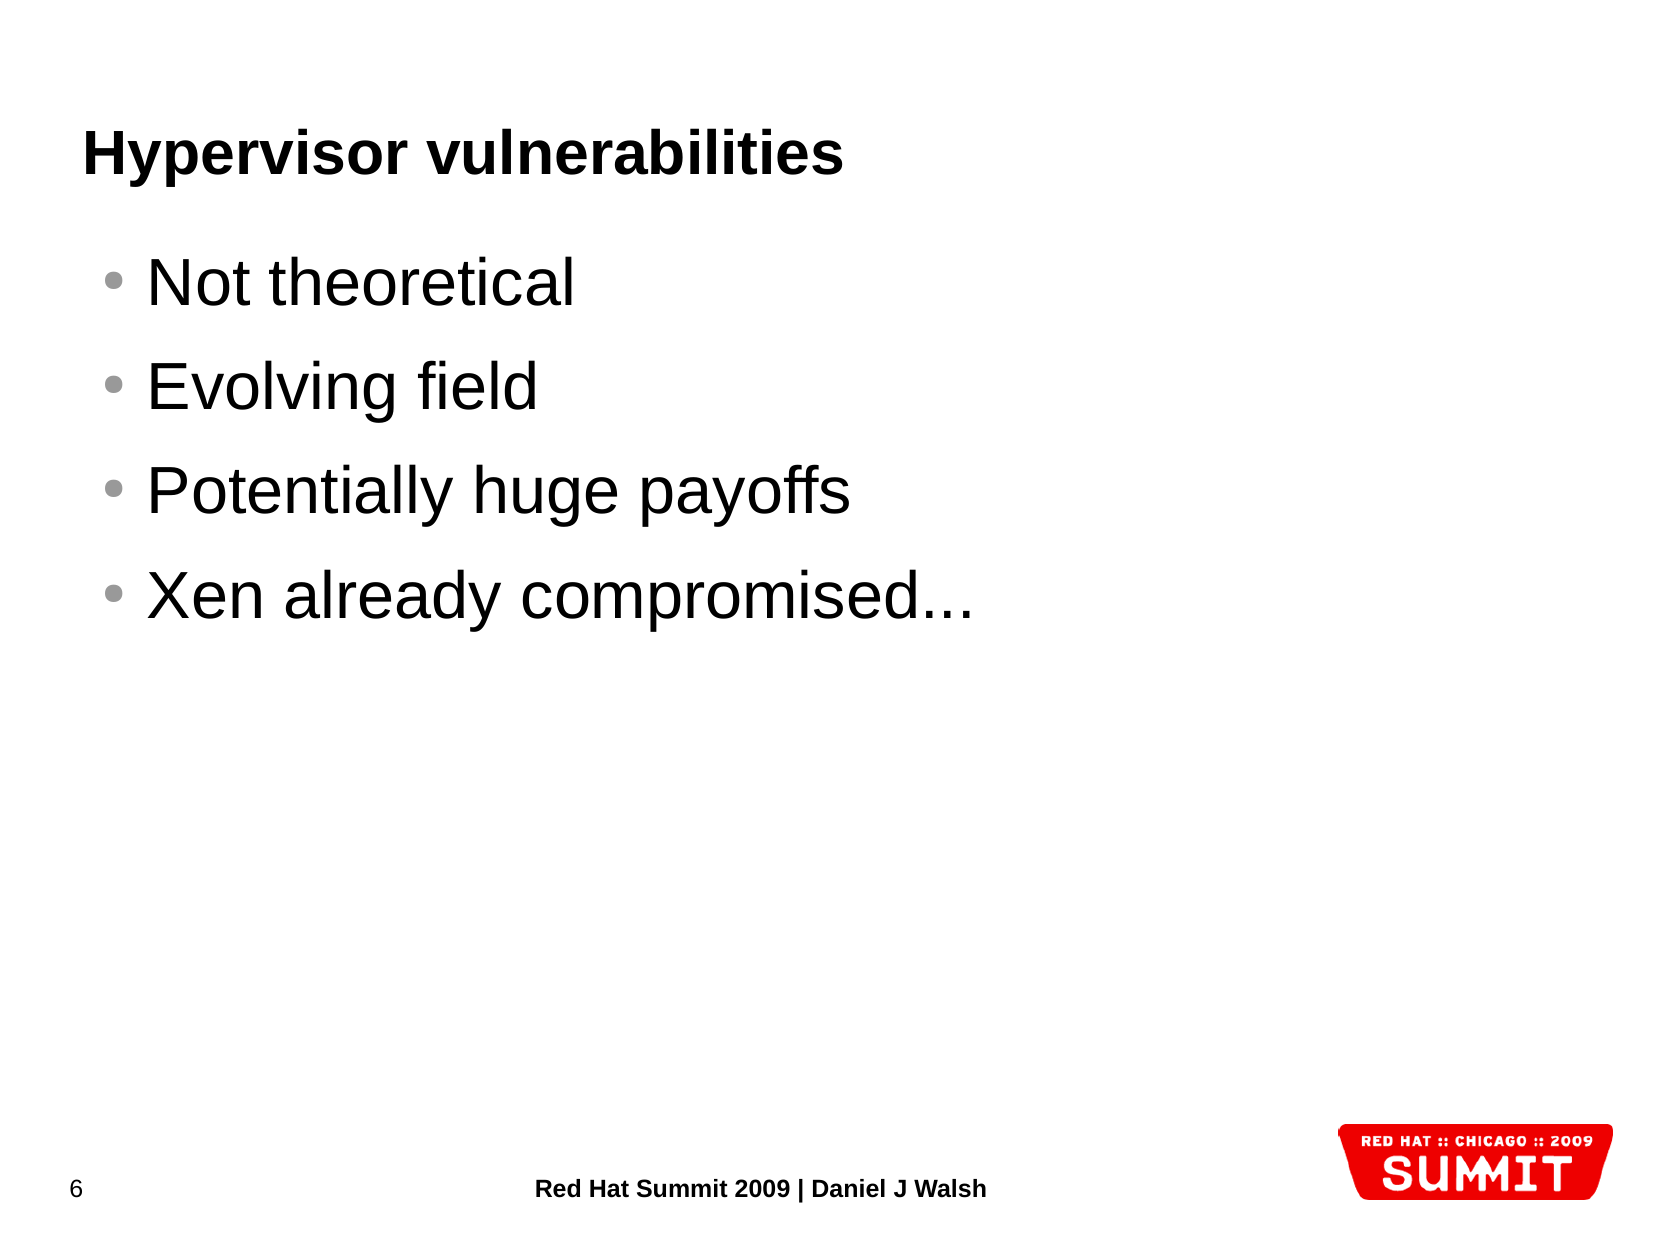

# Hypervisor vulnerabilities
Not theoretical
Evolving field
Potentially huge payoffs
Xen already compromised...